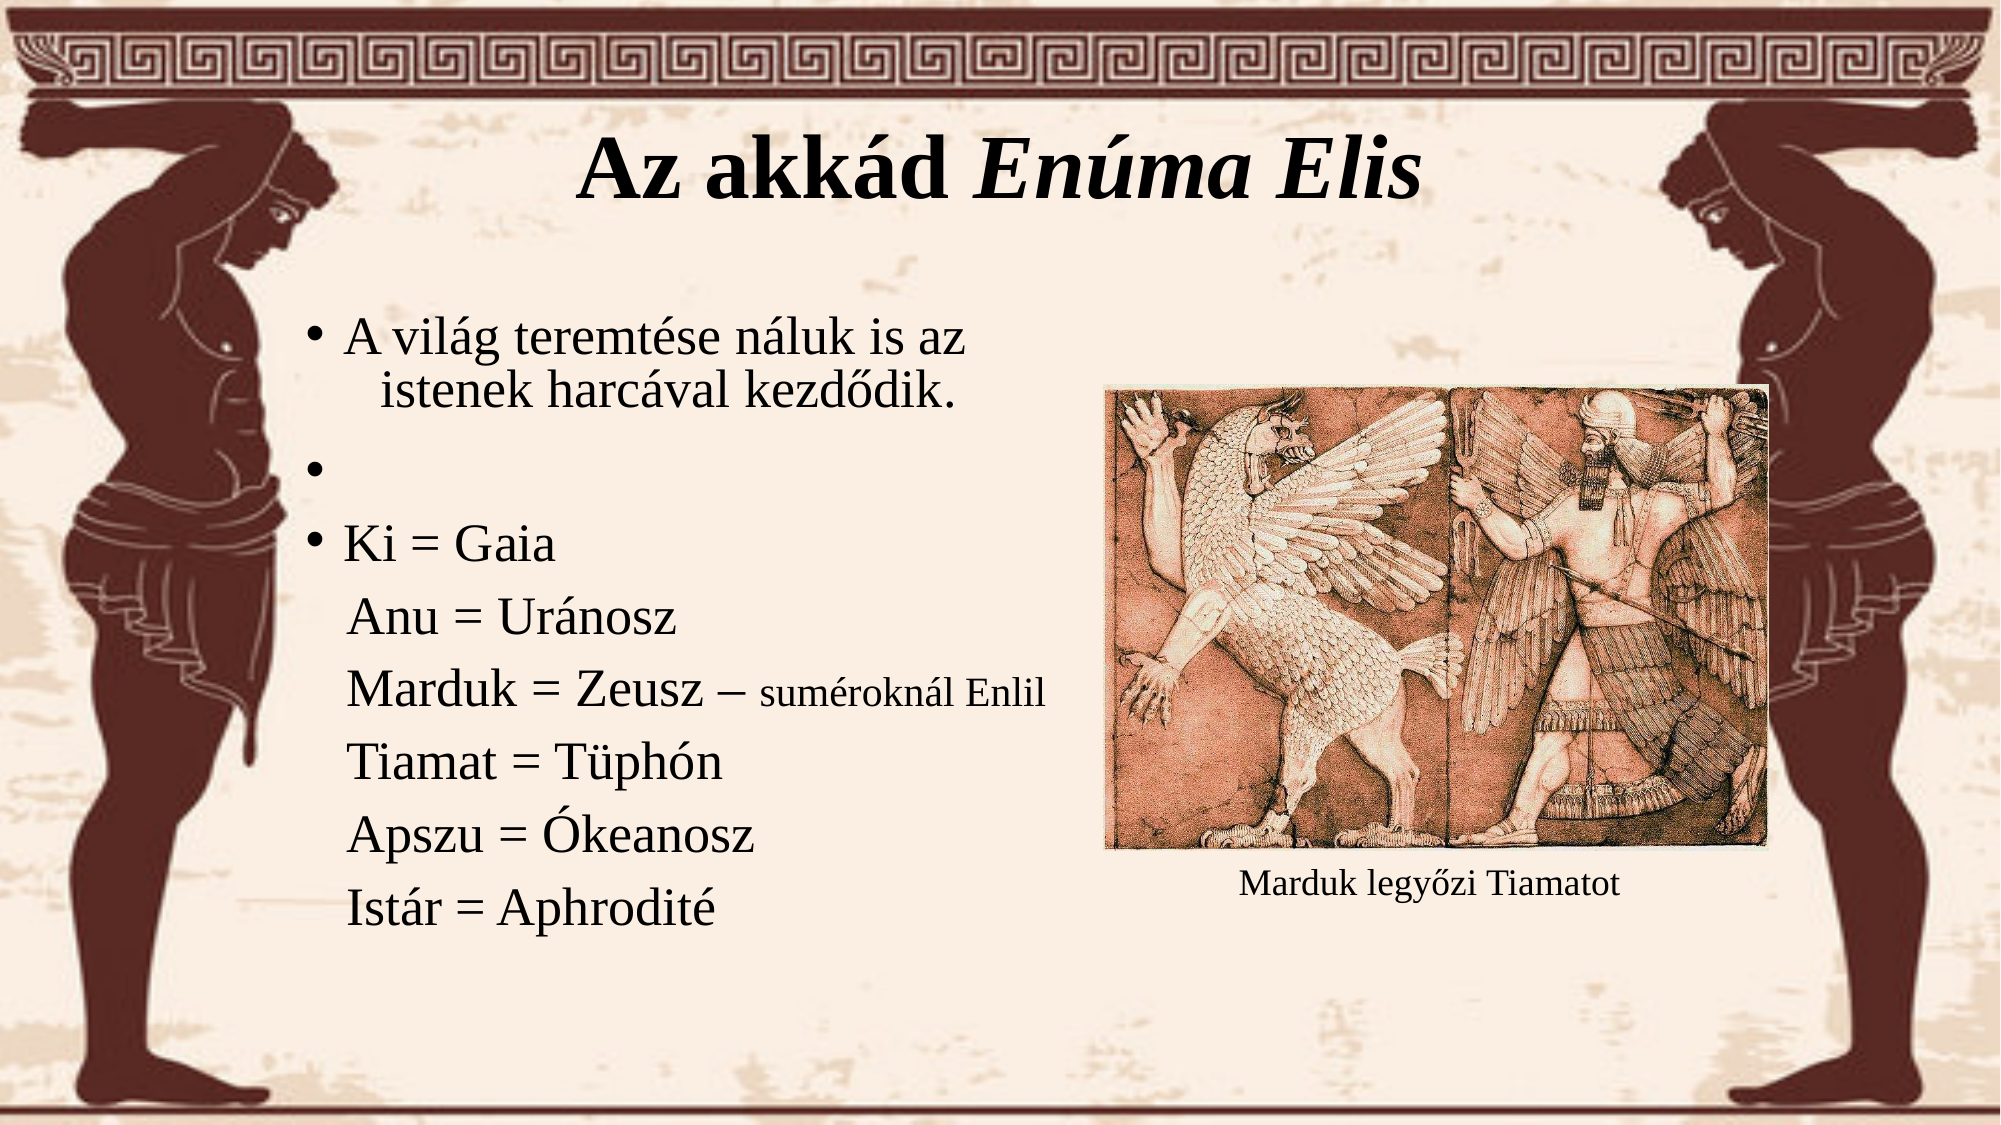

# Az akkád Enúma Elis
A világ teremtése náluk is az istenek harcával kezdődik.
Ki = Gaia
 Anu = Uránosz
 Marduk = Zeusz – suméroknál Enlil
 Tiamat = Tüphón
 Apszu = Ókeanosz
 Istár = Aphrodité
Marduk legyőzi Tiamatot